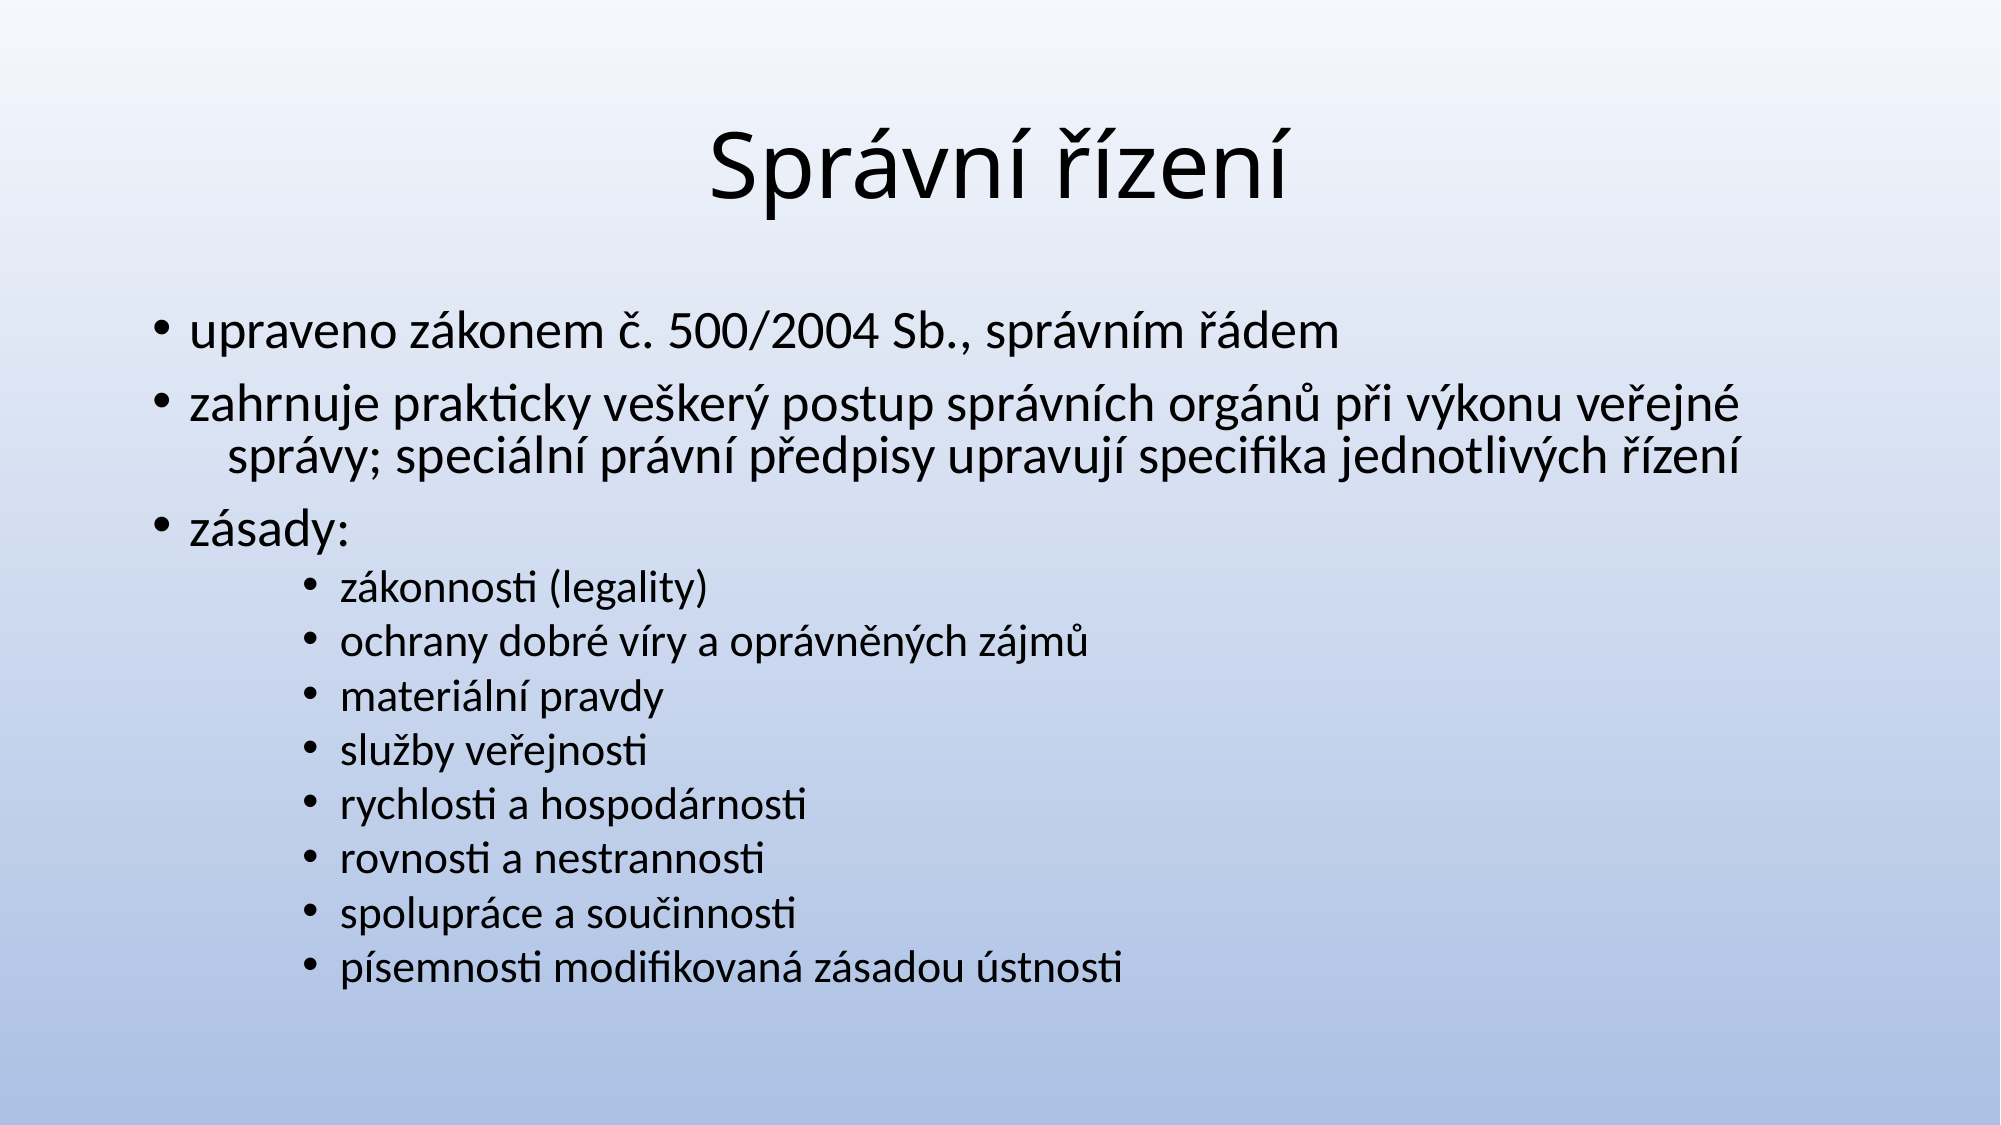

# Správní řízení
upraveno zákonem č. 500/2004 Sb., správním řádem
zahrnuje prakticky veškerý postup správních orgánů při výkonu veřejné správy; speciální právní předpisy upravují specifika jednotlivých řízení
zásady:
zákonnosti (legality)
ochrany dobré víry a oprávněných zájmů
materiální pravdy
služby veřejnosti
rychlosti a hospodárnosti
rovnosti a nestrannosti
spolupráce a součinnosti
písemnosti modifikovaná zásadou ústnosti